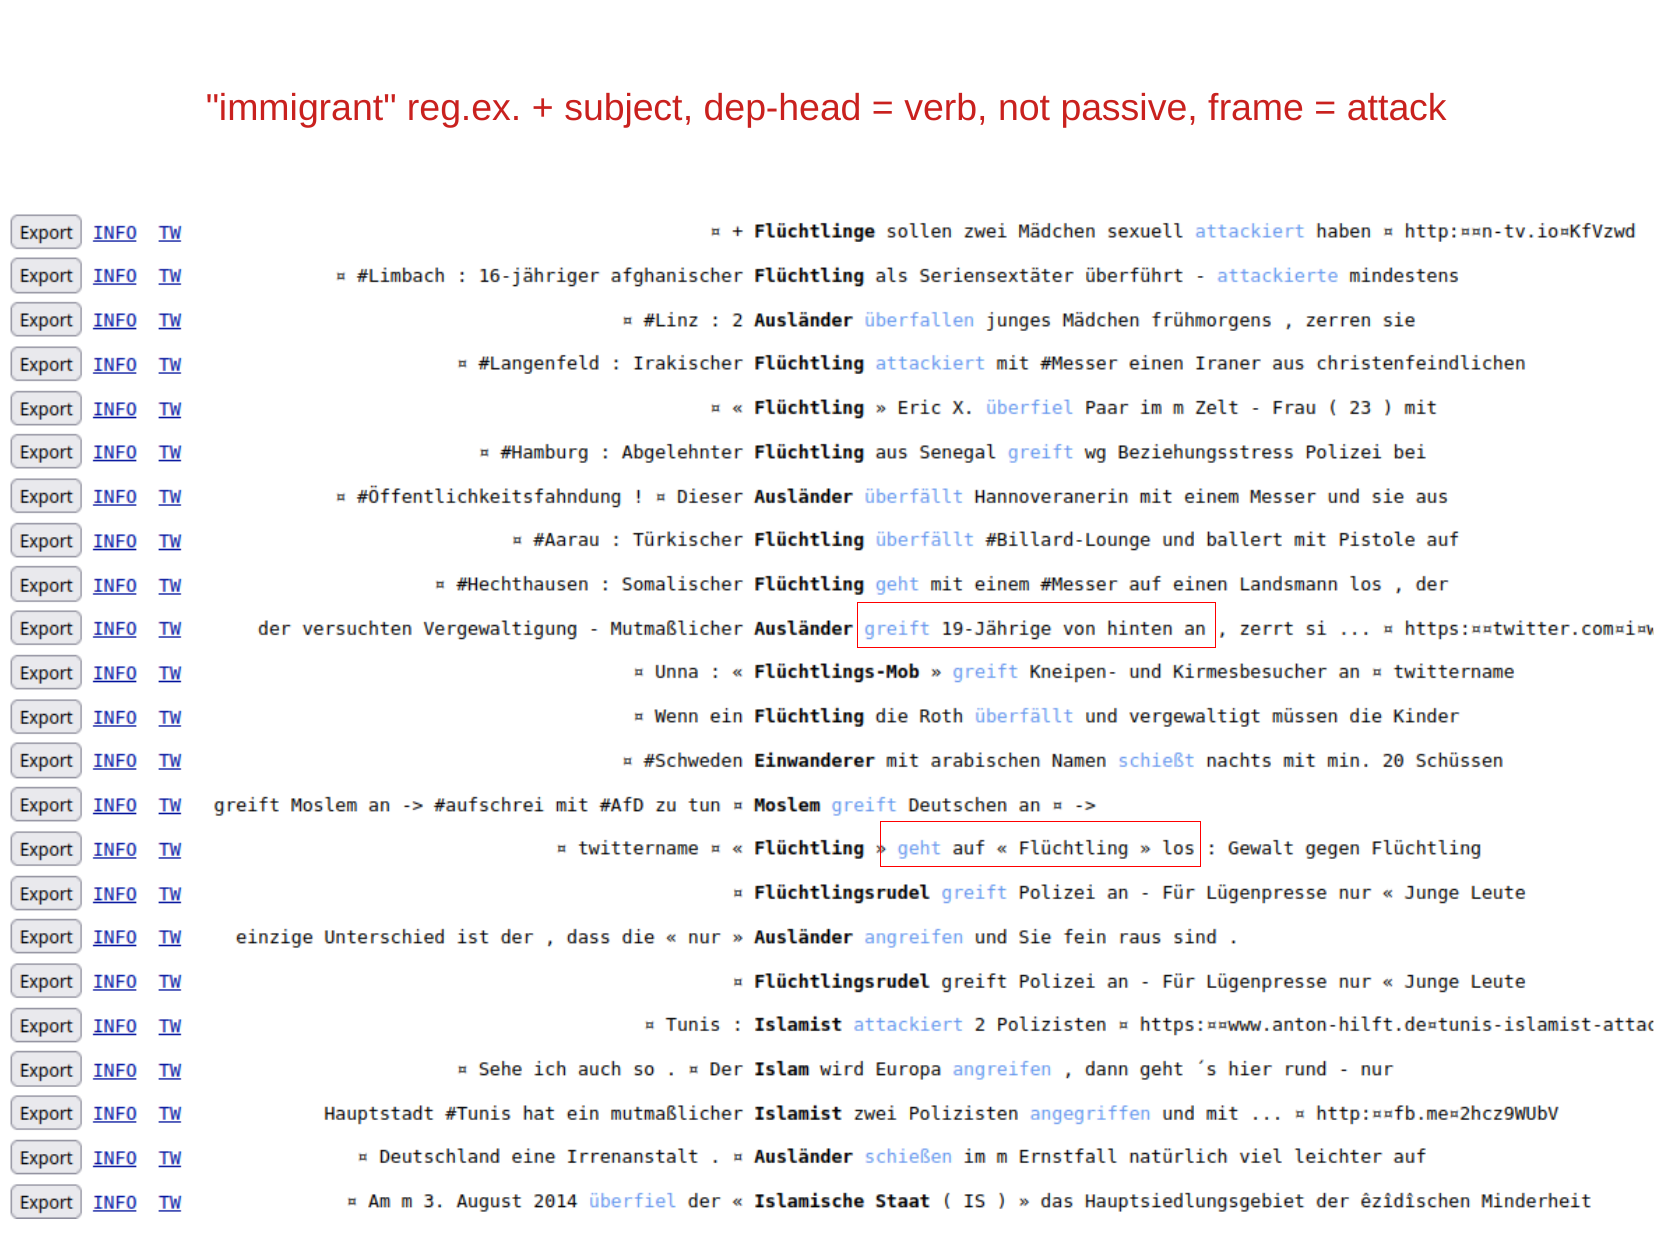

# "immigrant" reg.ex. + subject, dep-head = verb, not passive, frame = attack